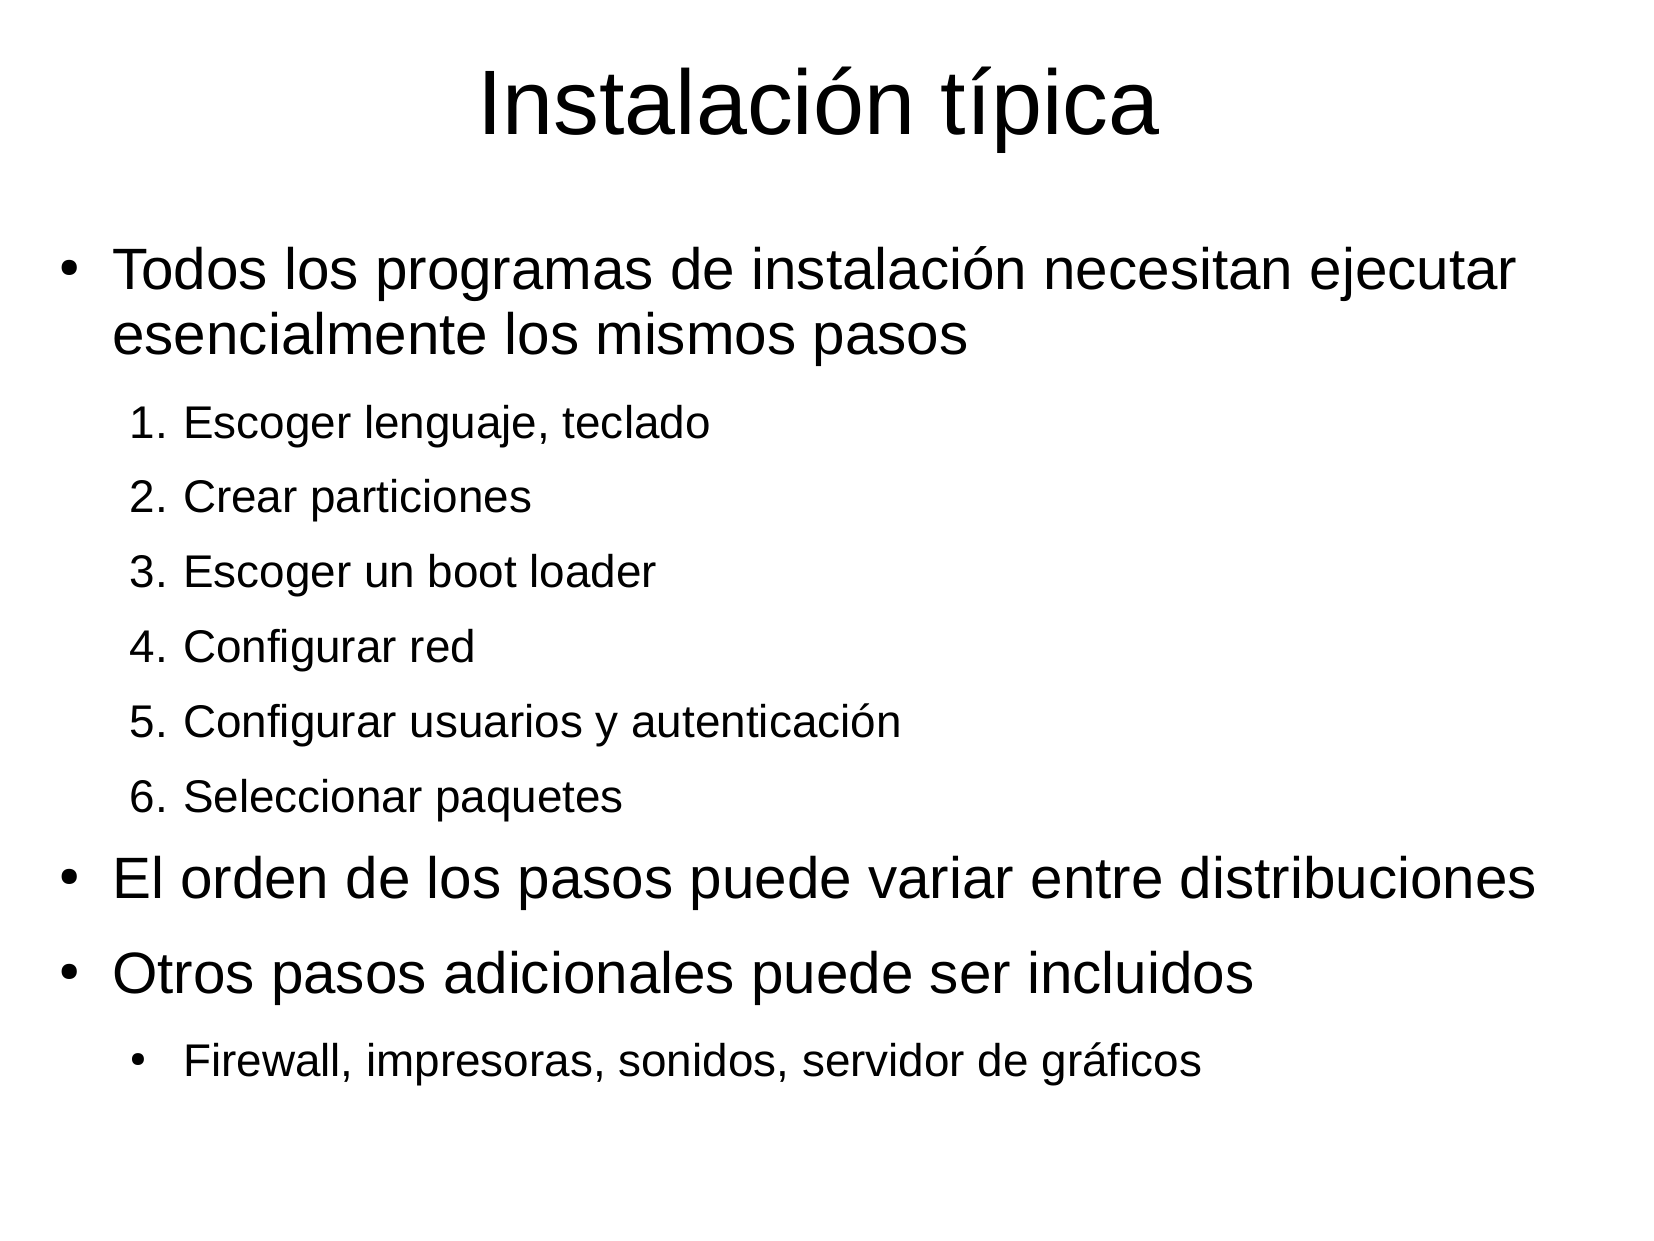

# Instalación típica
Todos los programas de instalación necesitan ejecutar esencialmente los mismos pasos
Escoger lenguaje, teclado
Crear particiones
Escoger un boot loader
Configurar red
Configurar usuarios y autenticación
Seleccionar paquetes
El orden de los pasos puede variar entre distribuciones
Otros pasos adicionales puede ser incluidos
Firewall, impresoras, sonidos, servidor de gráficos